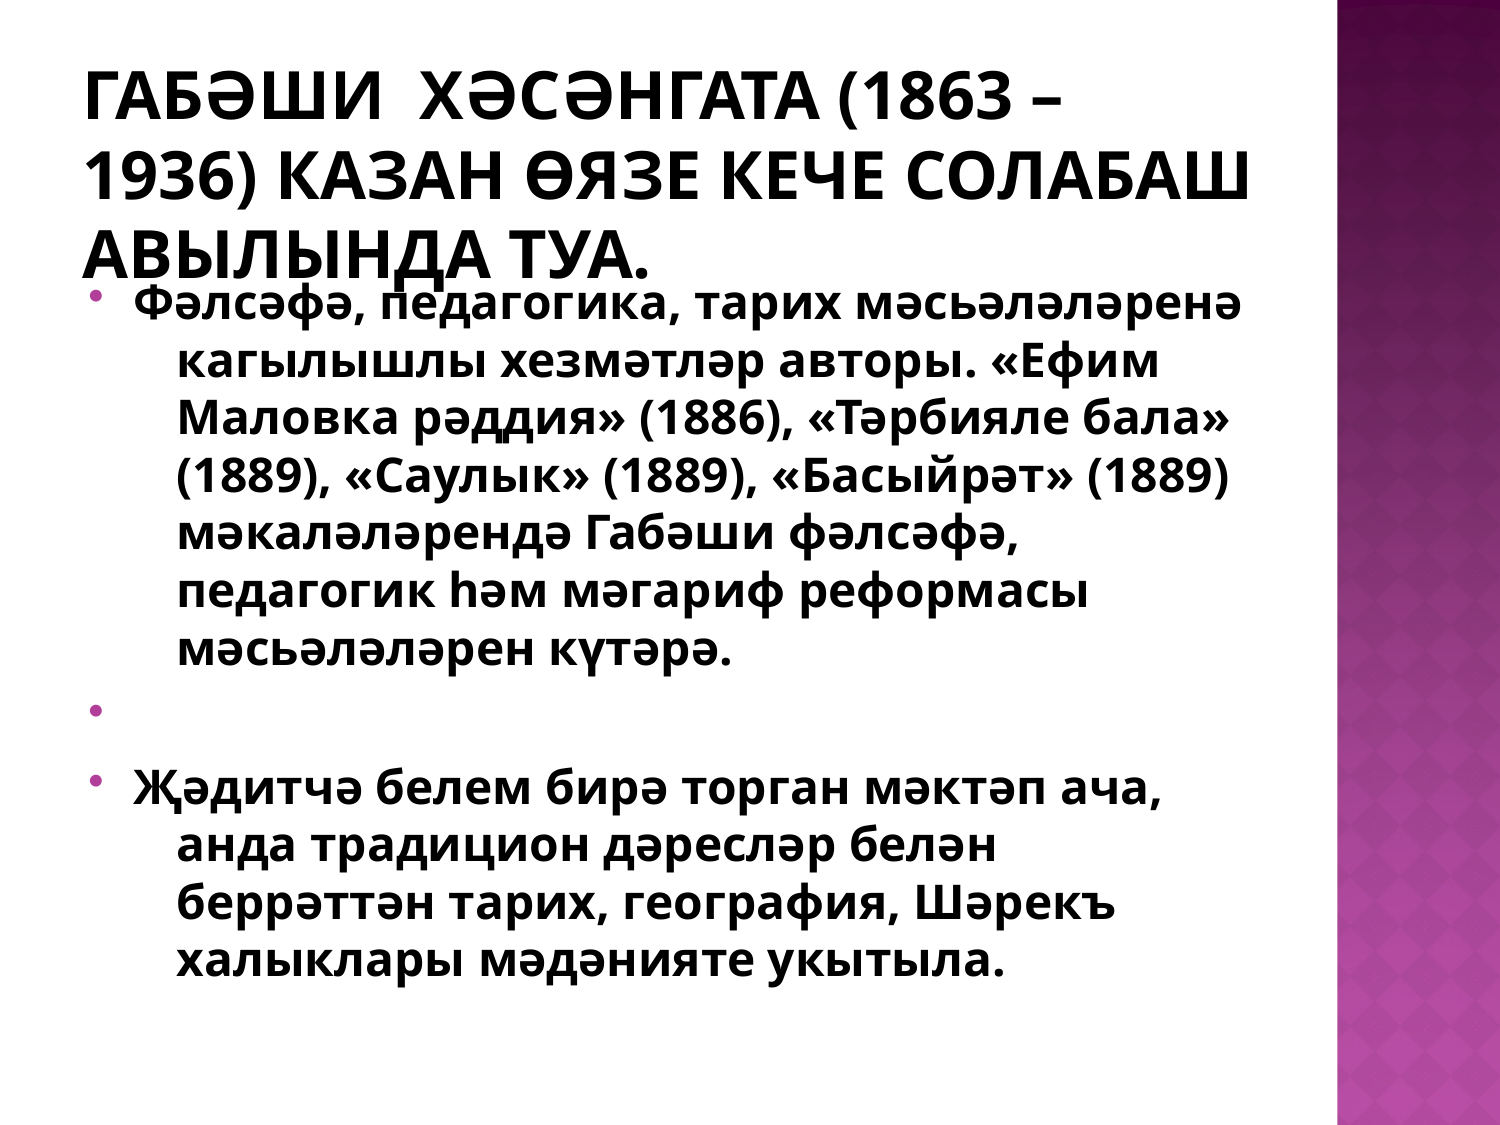

# Габәши Хәсәнгата (1863 – 1936) Казан өязе Кече Солабаш авылыНДА ТУА.
Фәлсәфә, педагогика, тарих мәсьәләләренә кагылышлы хезмәтләр авторы. «Ефим Маловка рәддия» (1886), «Тәрбияле бала» (1889), «Саулык» (1889), «Басыйрәт» (1889) мәкаләләрендә Габәши фәлсәфә, педагогик һәм мәгариф реформасы мәсьәләләрен күтәрә.
Җәдитчә белем бирә торган мәктәп ача, анда традицион дәресләр белән беррәттән тарих, география, Шәрекъ халыклары мәдәнияте укытыла.